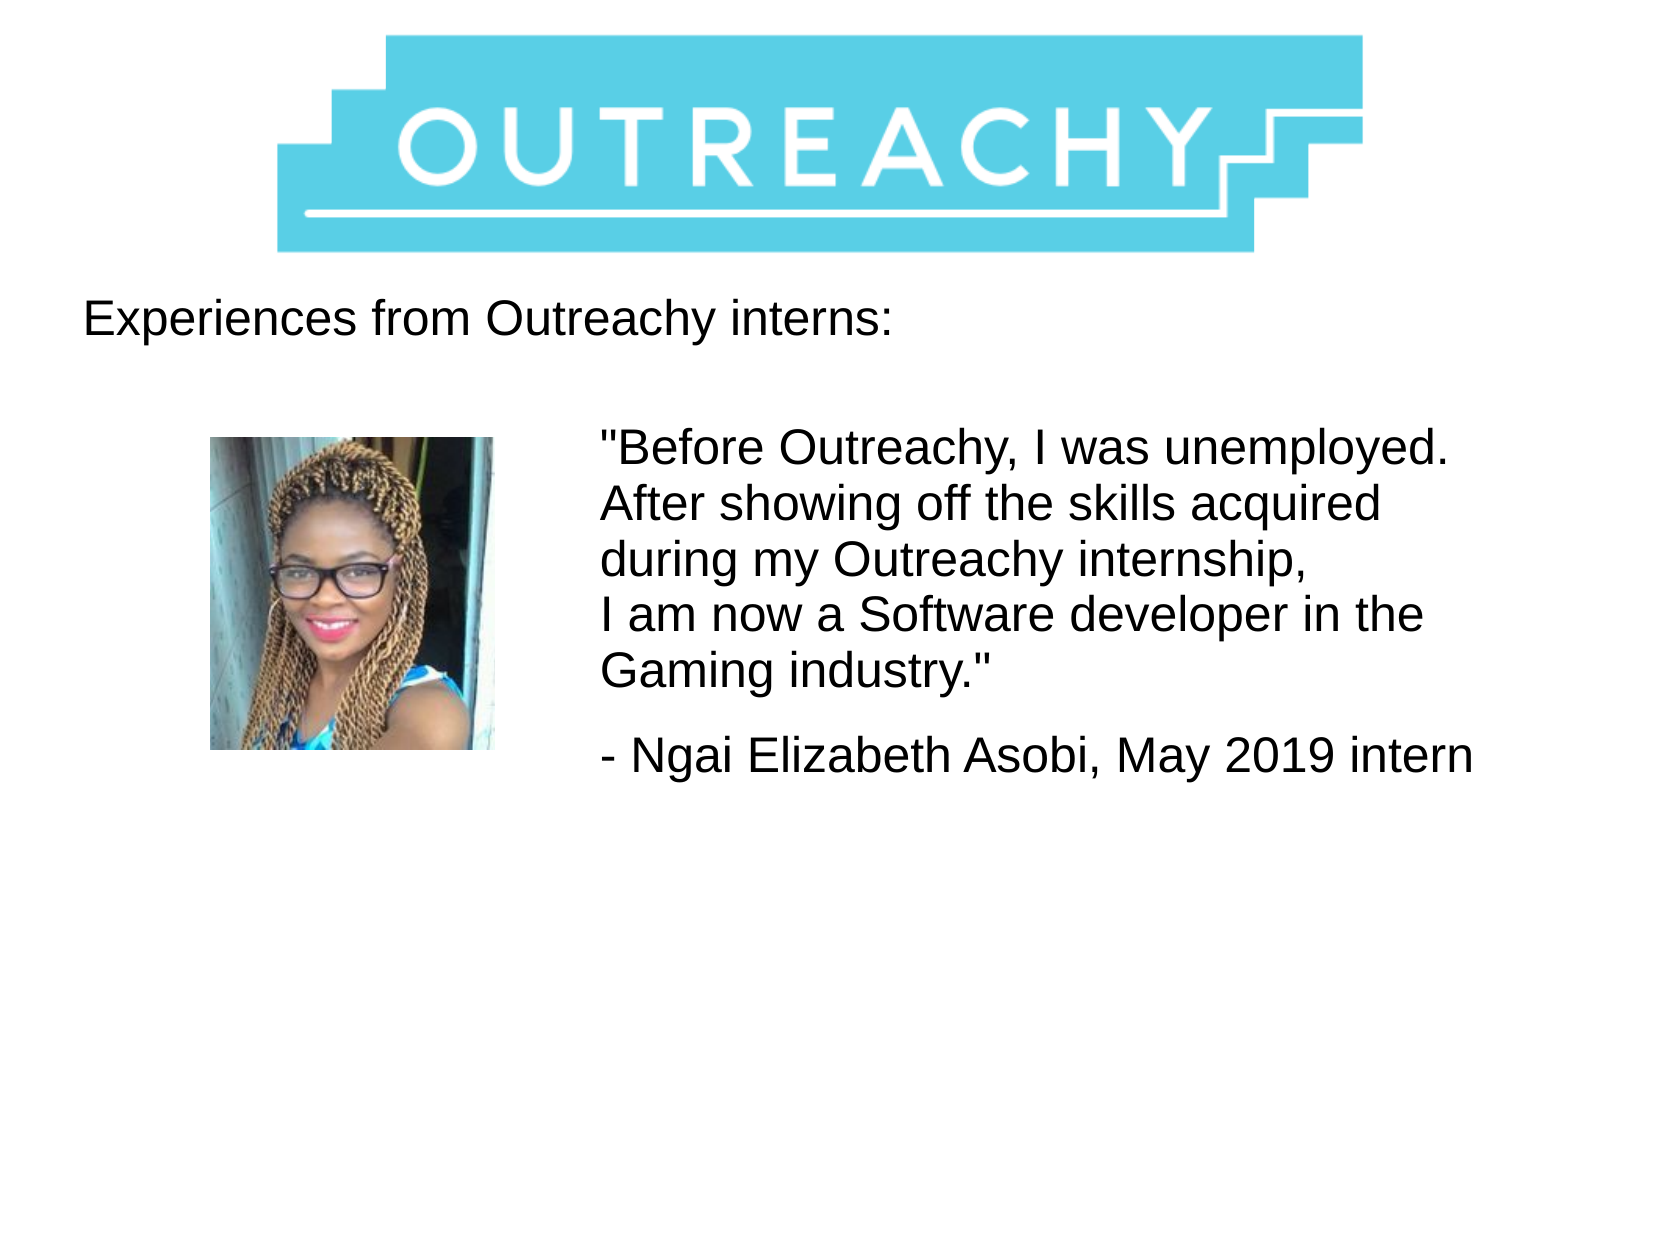

# Experiences from Outreachy interns:
"Before Outreachy, I was unemployed. After showing off the skills acquired during my Outreachy internship,
I am now a Software developer in the Gaming industry."
- Ngai Elizabeth Asobi, May 2019 intern